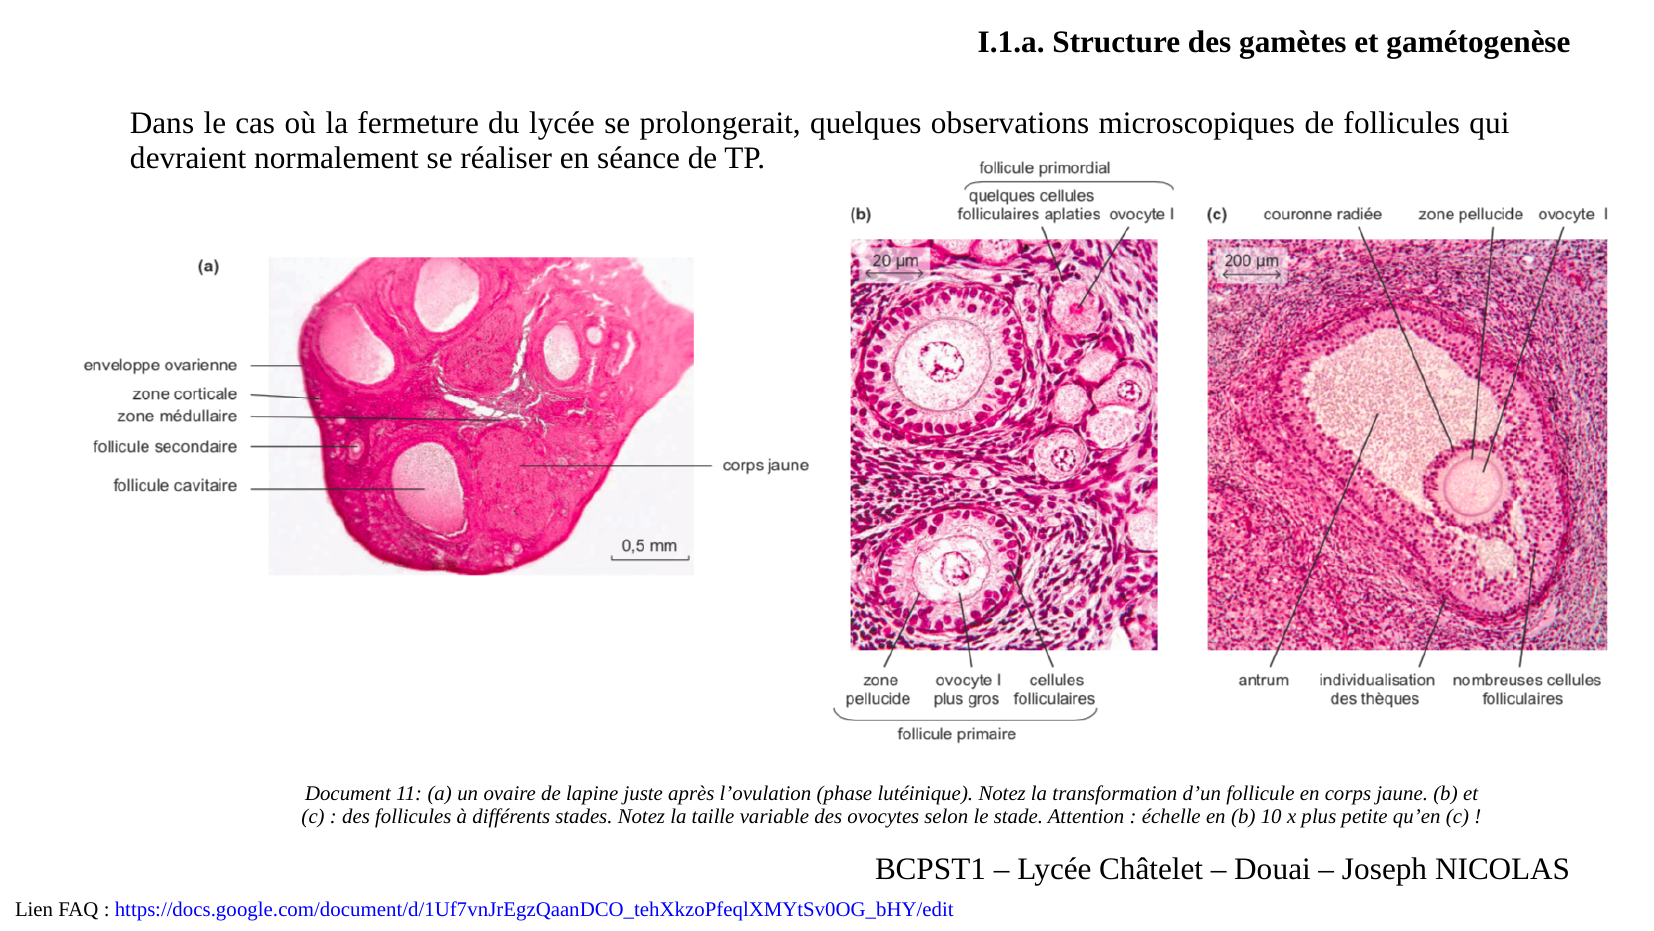

I.1.a. Structure des gamètes et gamétogenèse
Dans le cas où la fermeture du lycée se prolongerait, quelques observations microscopiques de follicules qui devraient normalement se réaliser en séance de TP.
Document 11: (a) un ovaire de lapine juste après l’ovulation (phase lutéinique). Notez la transformation d’un follicule en corps jaune. (b) et (c) : des follicules à différents stades. Notez la taille variable des ovocytes selon le stade. Attention : échelle en (b) 10 x plus petite qu’en (c) !
BCPST1 – Lycée Châtelet – Douai – Joseph NICOLAS
Lien FAQ : https://docs.google.com/document/d/1Uf7vnJrEgzQaanDCO_tehXkzoPfeqlXMYtSv0OG_bHY/edit